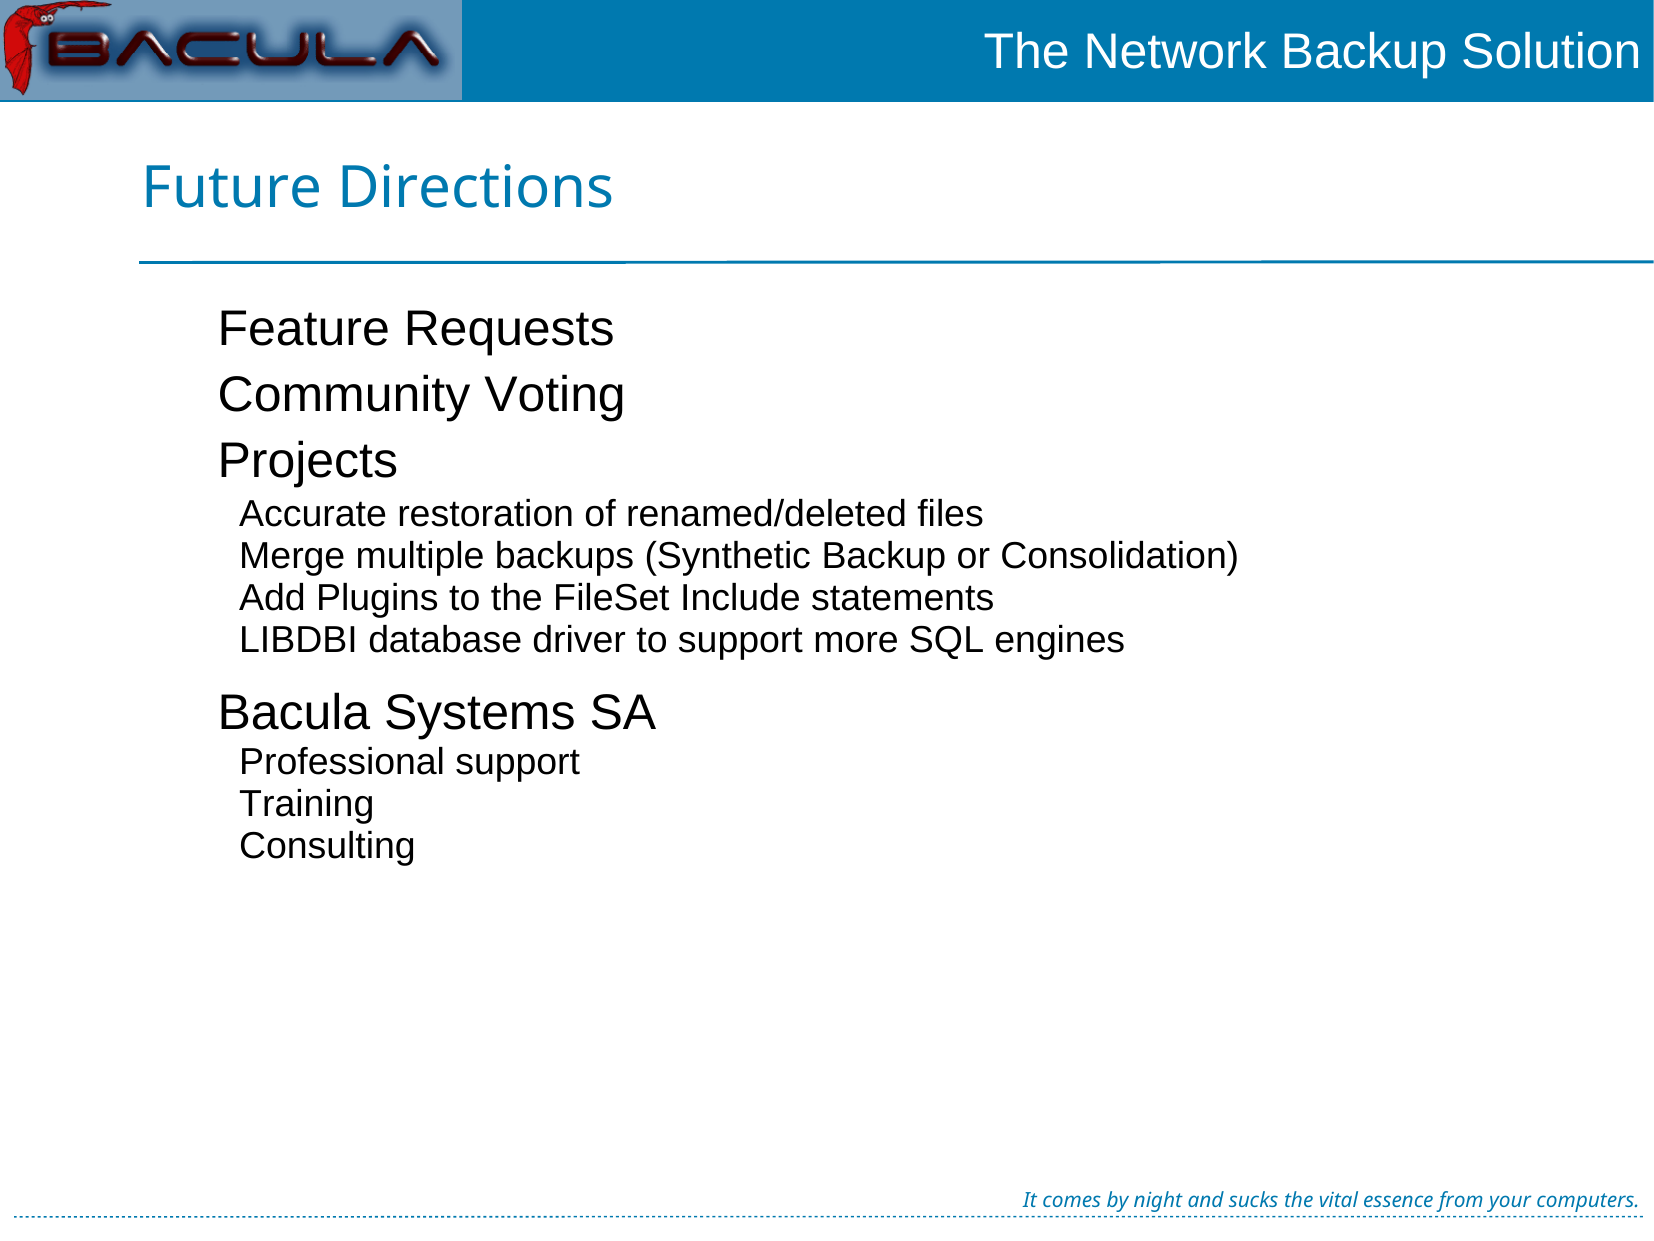

# Future Directions
 Feature Requests
 Community Voting
 Projects
Accurate restoration of renamed/deleted files
Merge multiple backups (Synthetic Backup or Consolidation)
Add Plugins to the FileSet Include statements
LIBDBI database driver to support more SQL engines
 Bacula Systems SA
Professional support
Training
Consulting